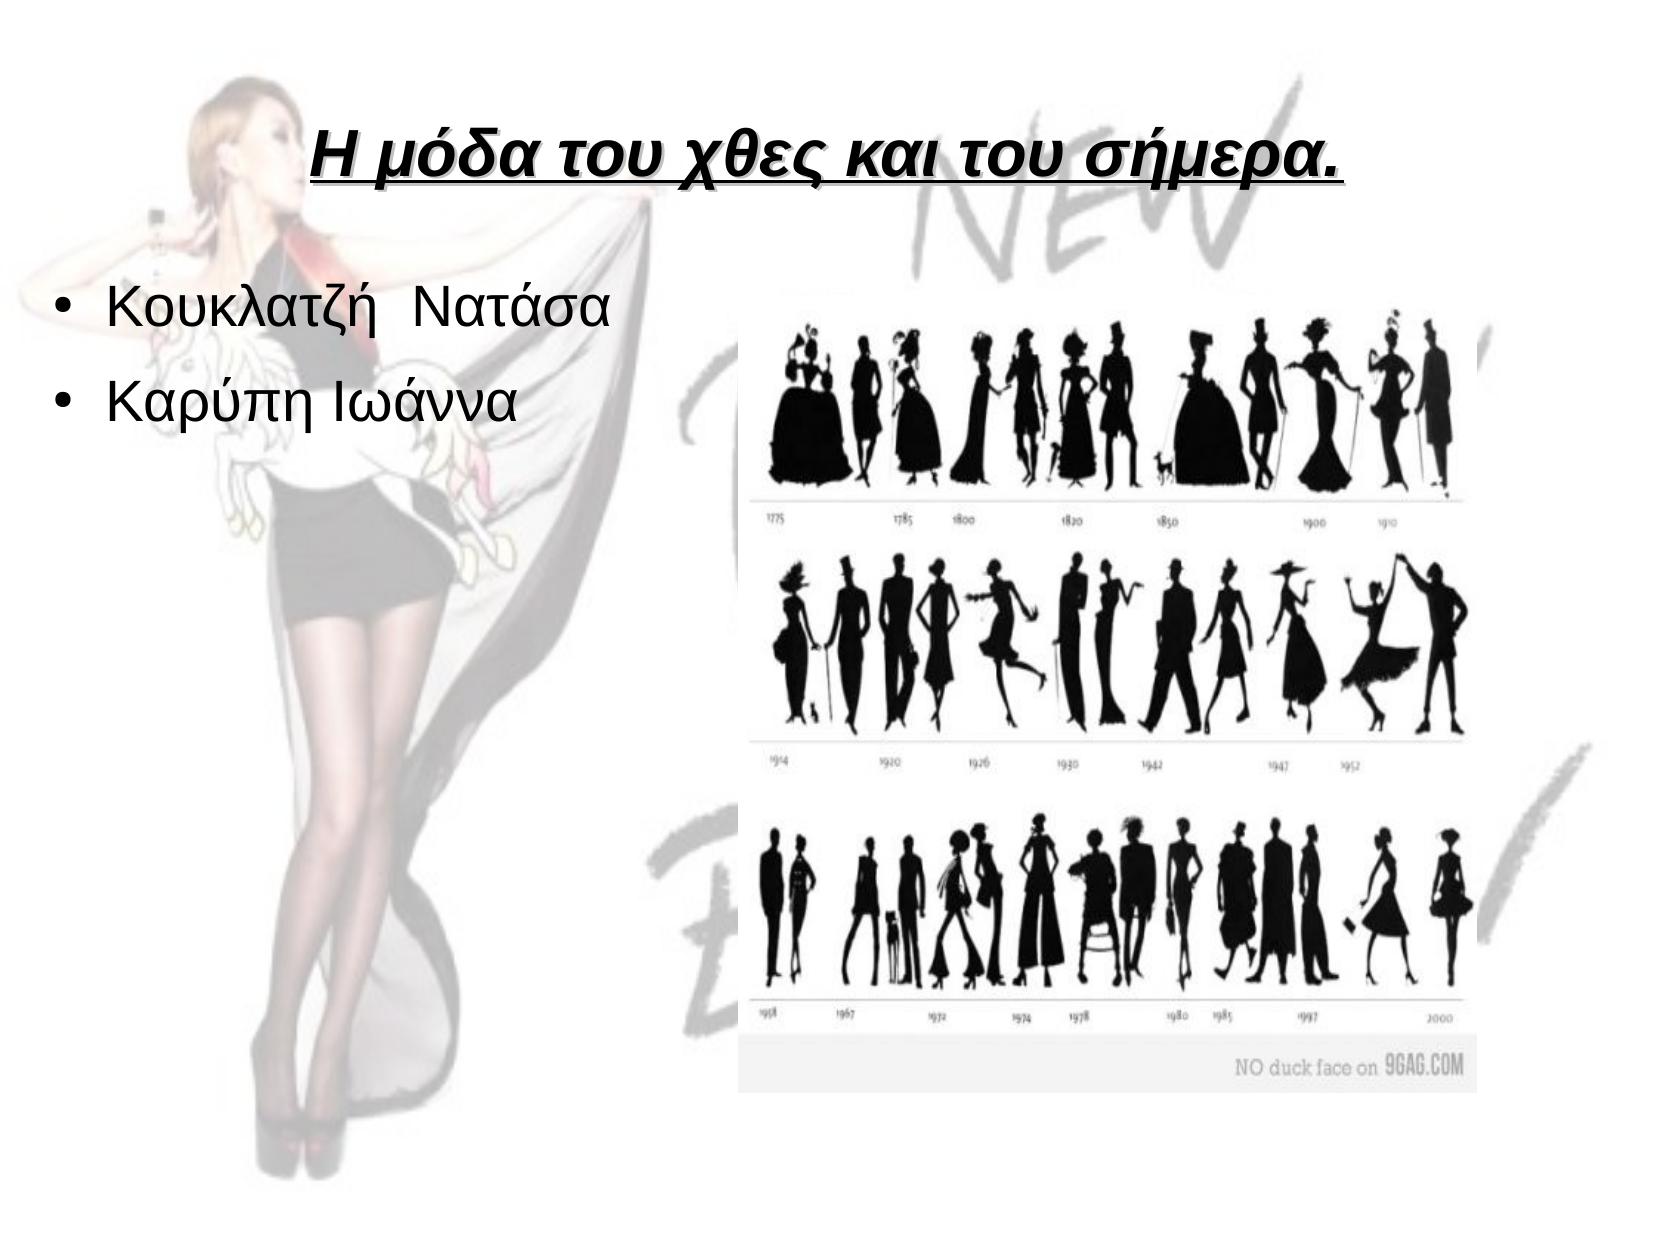

# Η μόδα του χθες και του σήμερα.
Κουκλατζή Νατάσα
Καρύπη Ιωάννα